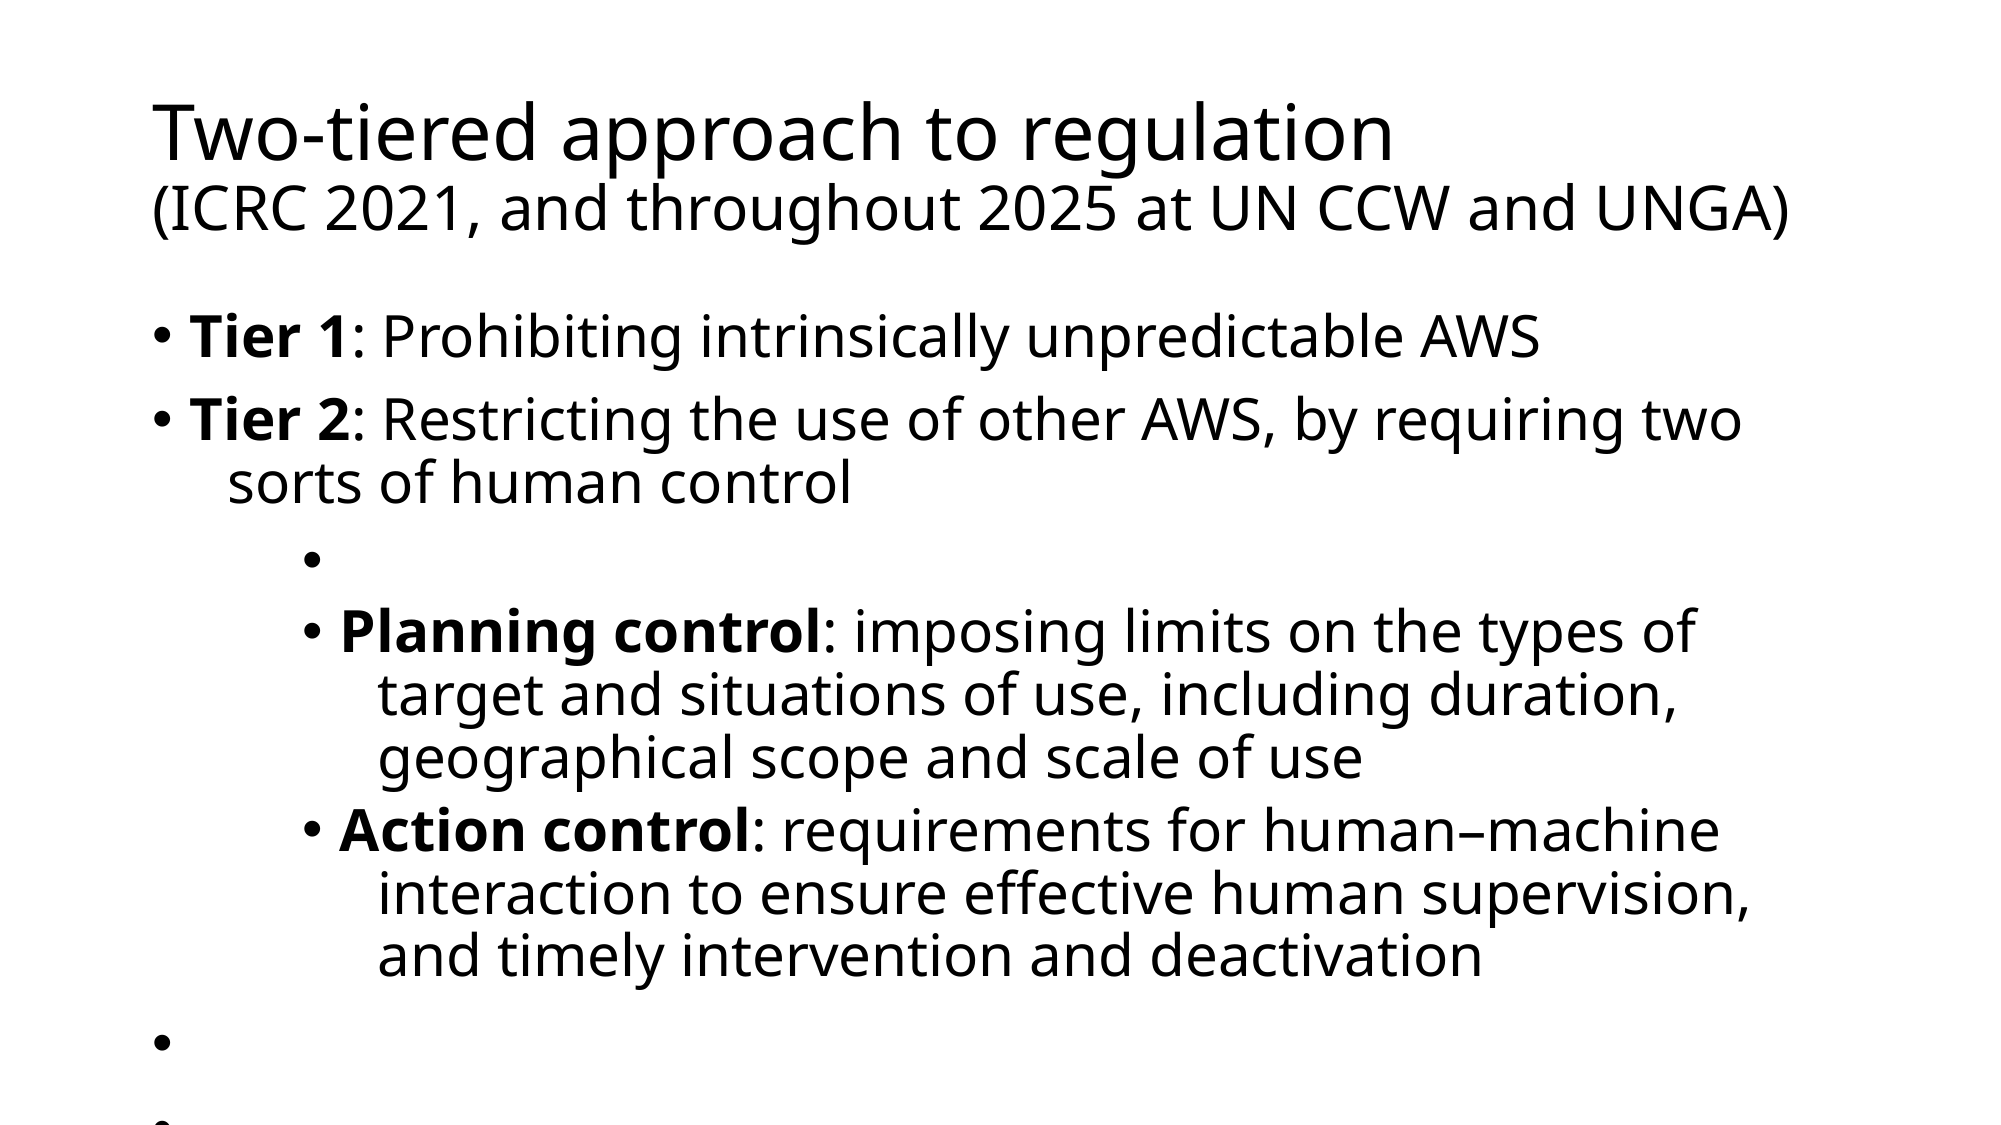

# Two-tiered approach to regulation (ICRC 2021, and throughout 2025 at UN CCW and UNGA)
Tier 1: Prohibiting intrinsically unpredictable AWS
Tier 2: Restricting the use of other AWS, by requiring two sorts of human control
Planning control: imposing limits on the types of target and situations of use, including duration, geographical scope and scale of use
Action control: requirements for human–machine interaction to ensure effective human supervision, and timely intervention and deactivation